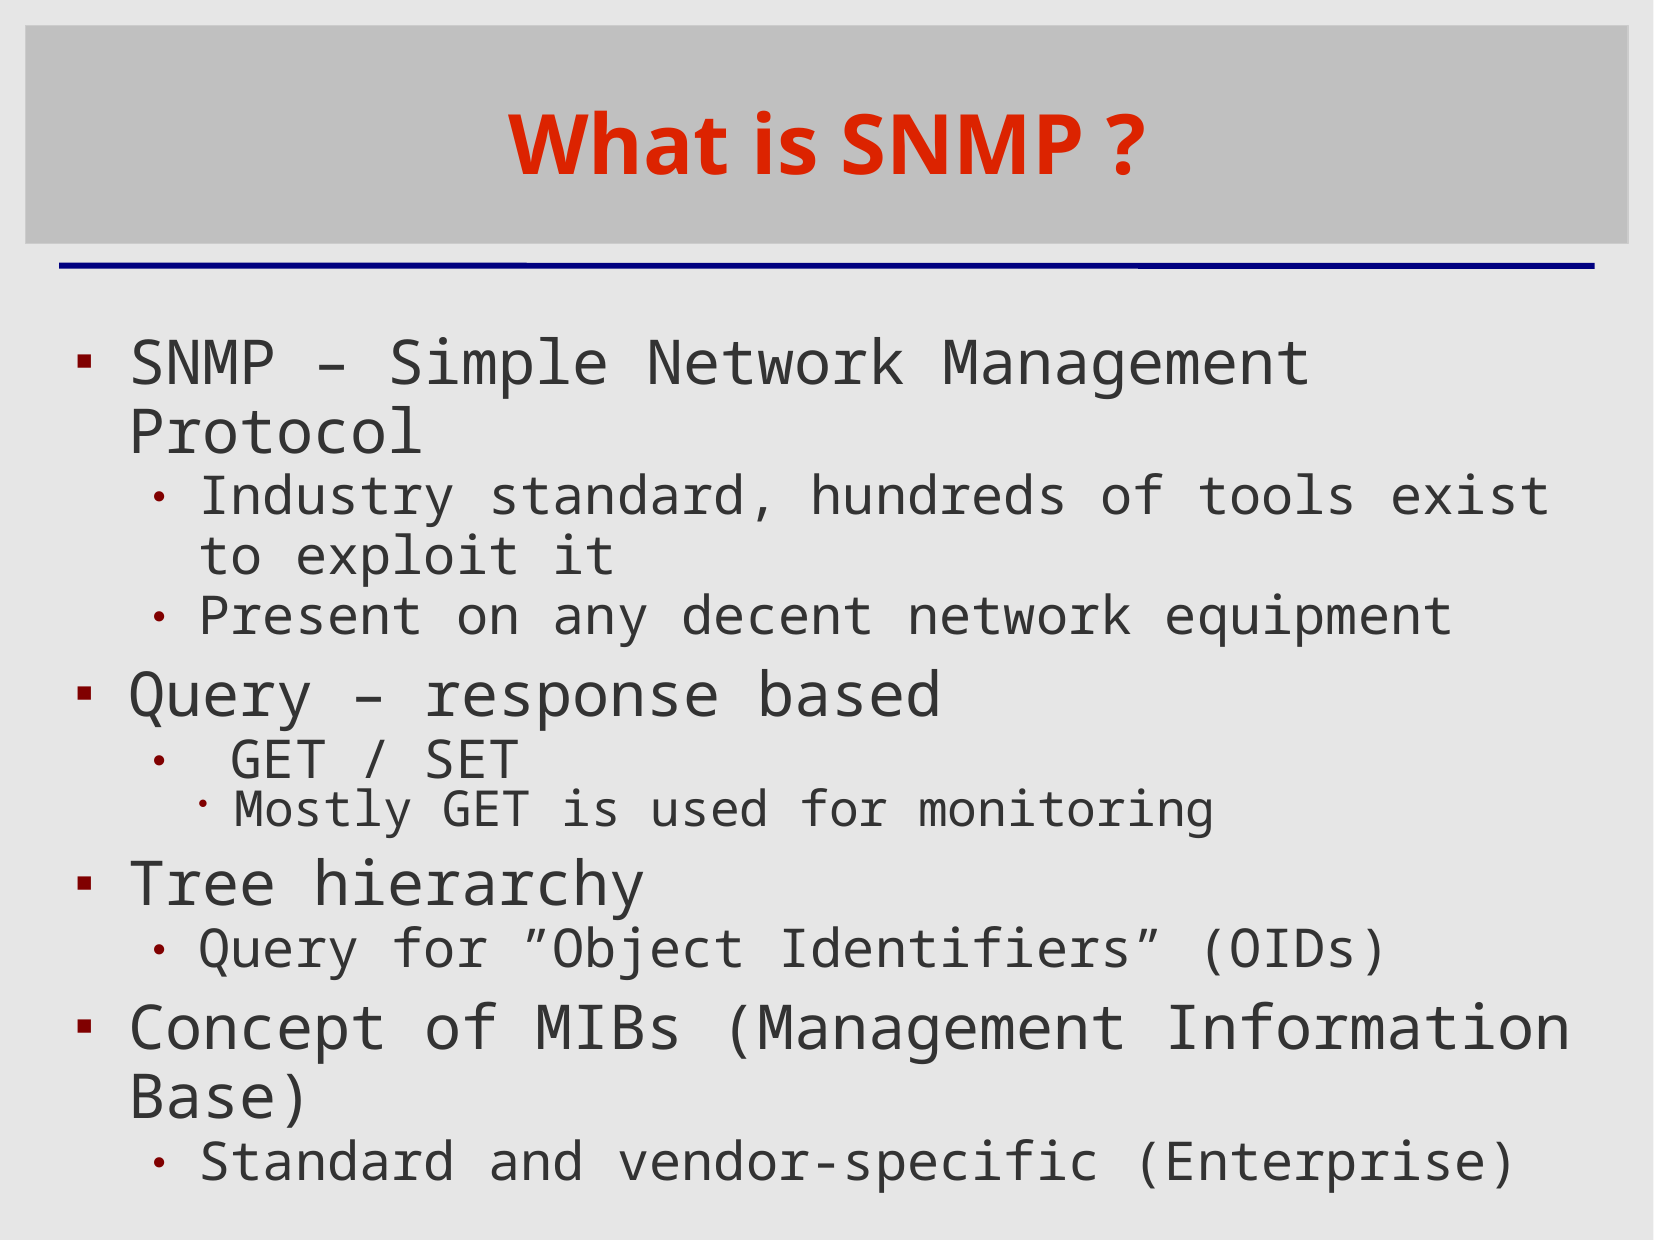

# What is SNMP ?
SNMP – Simple Network Management Protocol
Industry standard, hundreds of tools exist to exploit it
Present on any decent network equipment
Query – response based
 GET / SET
Mostly GET is used for monitoring
Tree hierarchy
Query for ”Object Identifiers” (OIDs)
Concept of MIBs (Management Information Base)
Standard and vendor-specific (Enterprise)